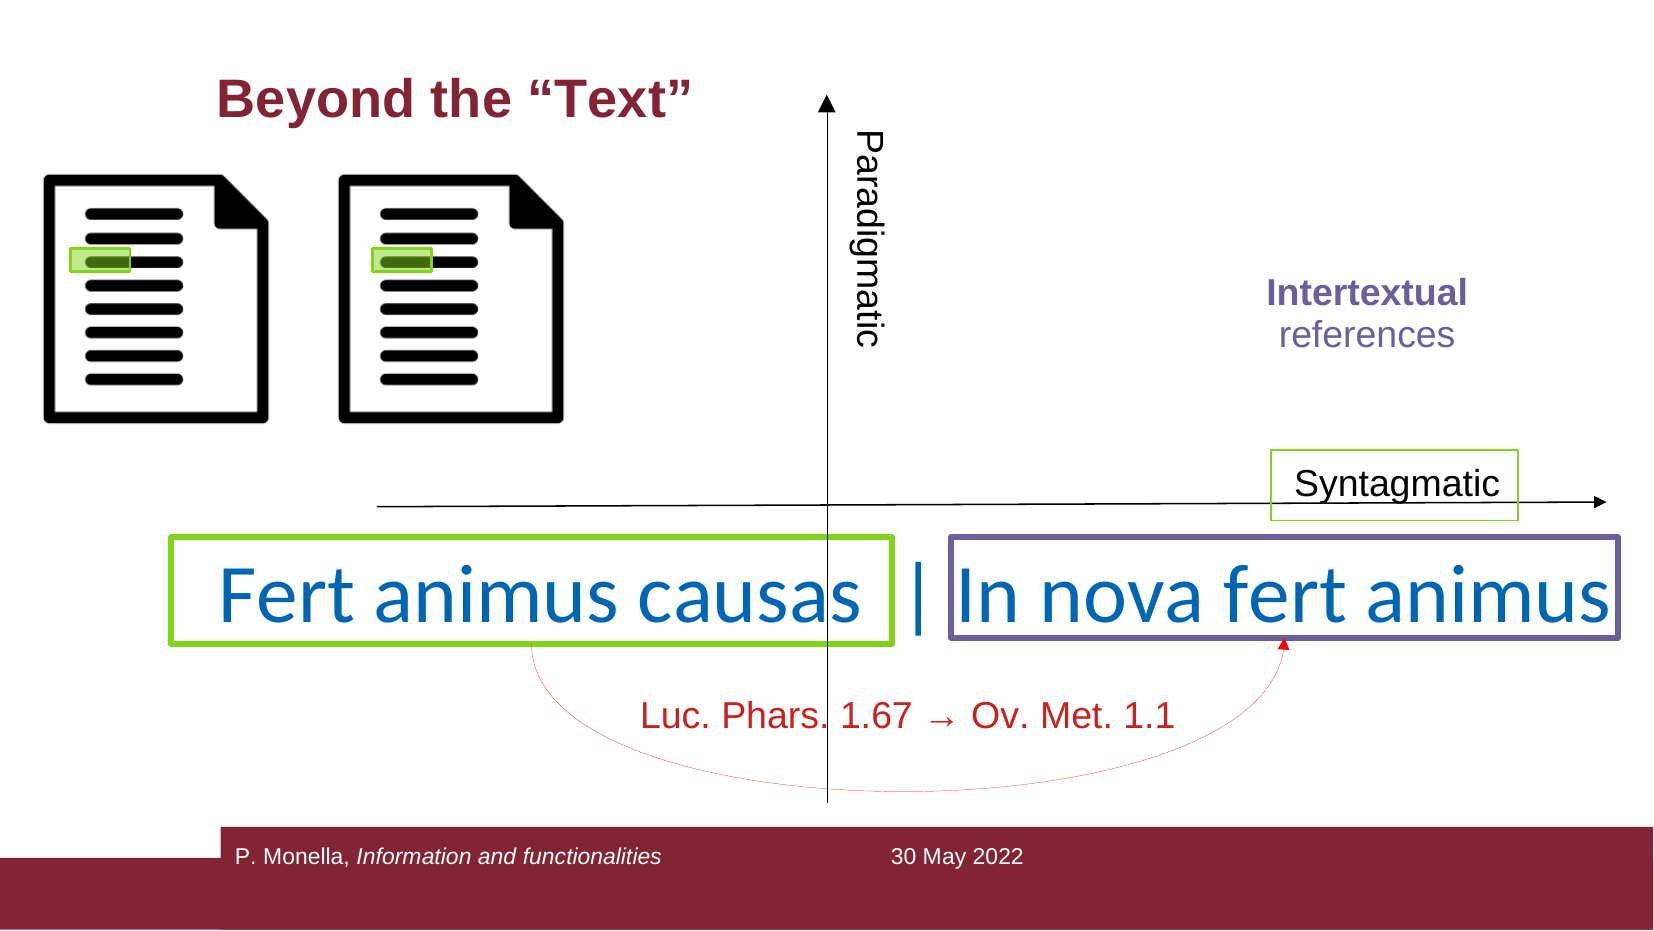

# Beyond the “Text”
Intertextual
references
 Paradigmatic
											Syntagmatic
Fert animus causas | In nova fert animus